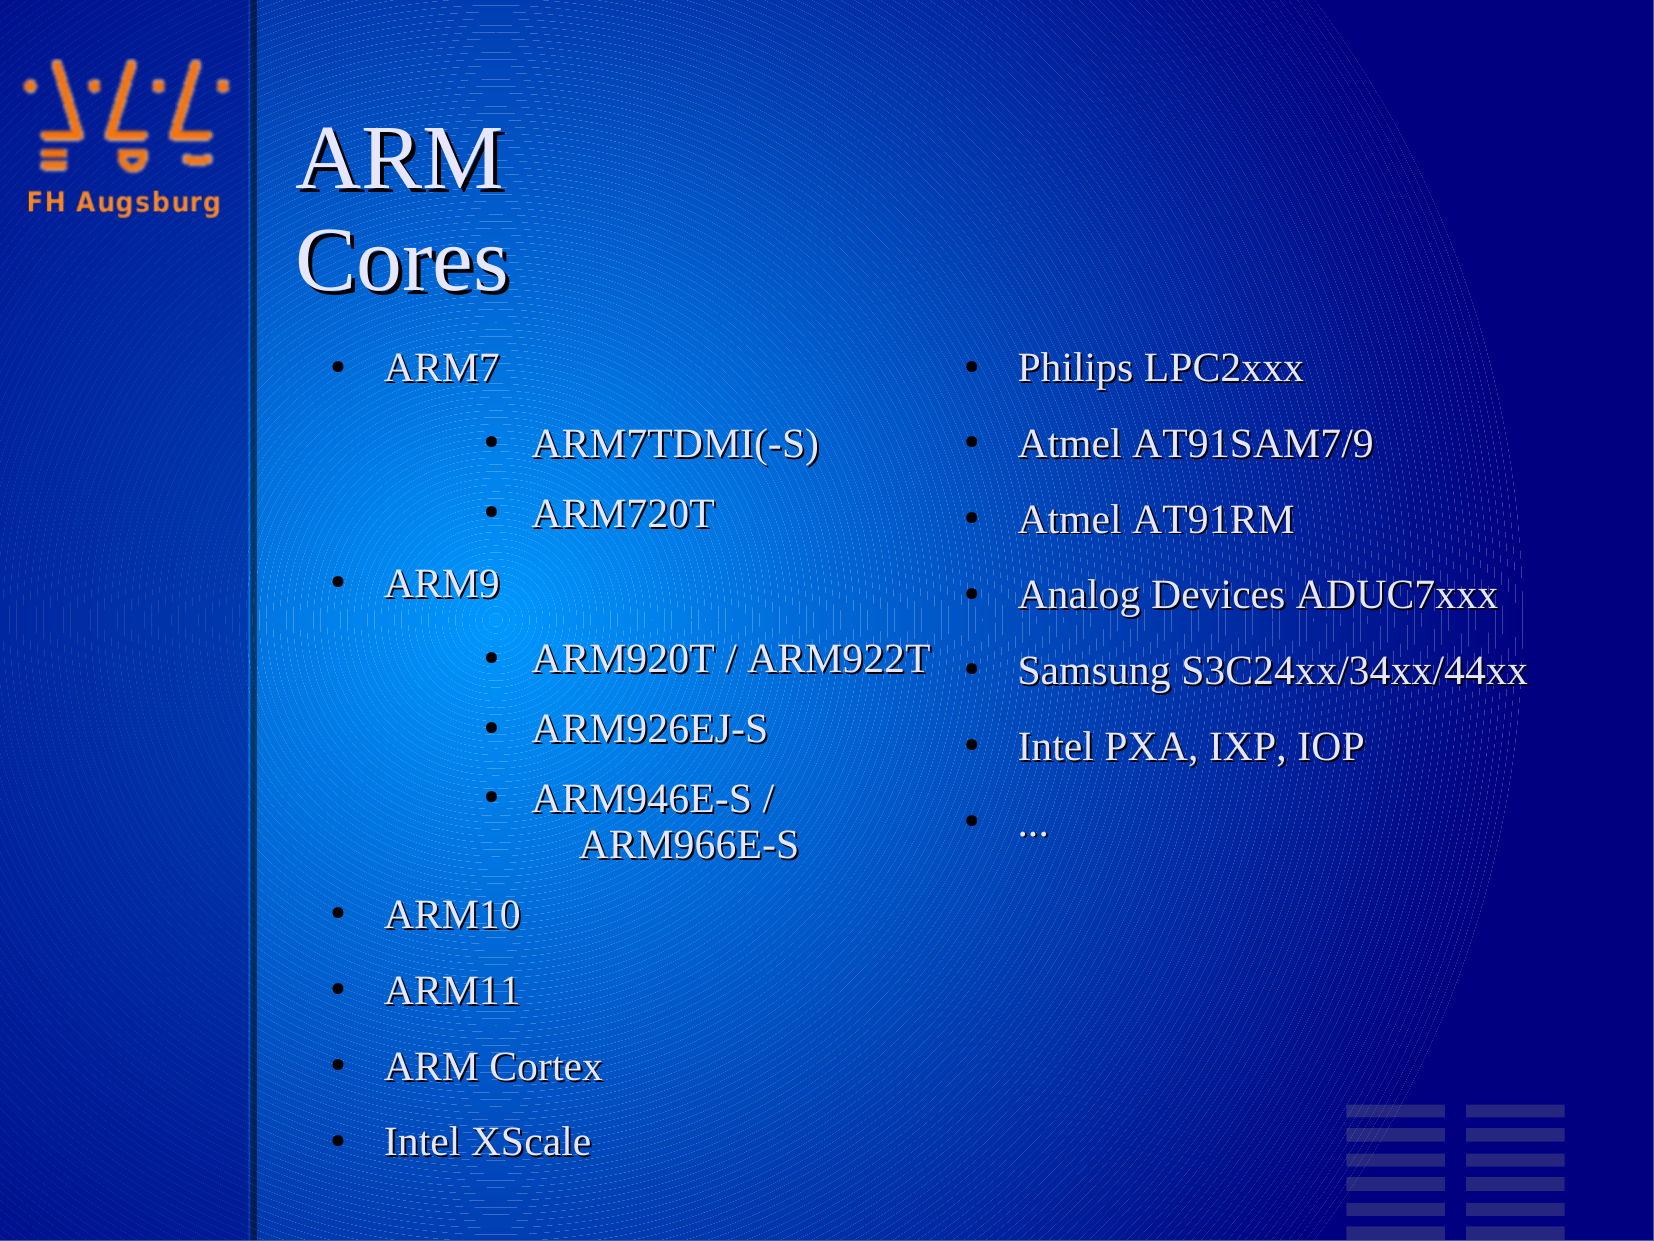

# ARM Cores
ARM7
ARM7TDMI(-S)
ARM720T
ARM9
ARM920T / ARM922T
ARM926EJ-S
ARM946E-S / ARM966E-S
ARM10
ARM11
ARM Cortex
Intel XScale
Philips LPC2xxx
Atmel AT91SAM7/9
Atmel AT91RM
Analog Devices ADUC7xxx
Samsung S3C24xx/34xx/44xx
Intel PXA, IXP, IOP
...